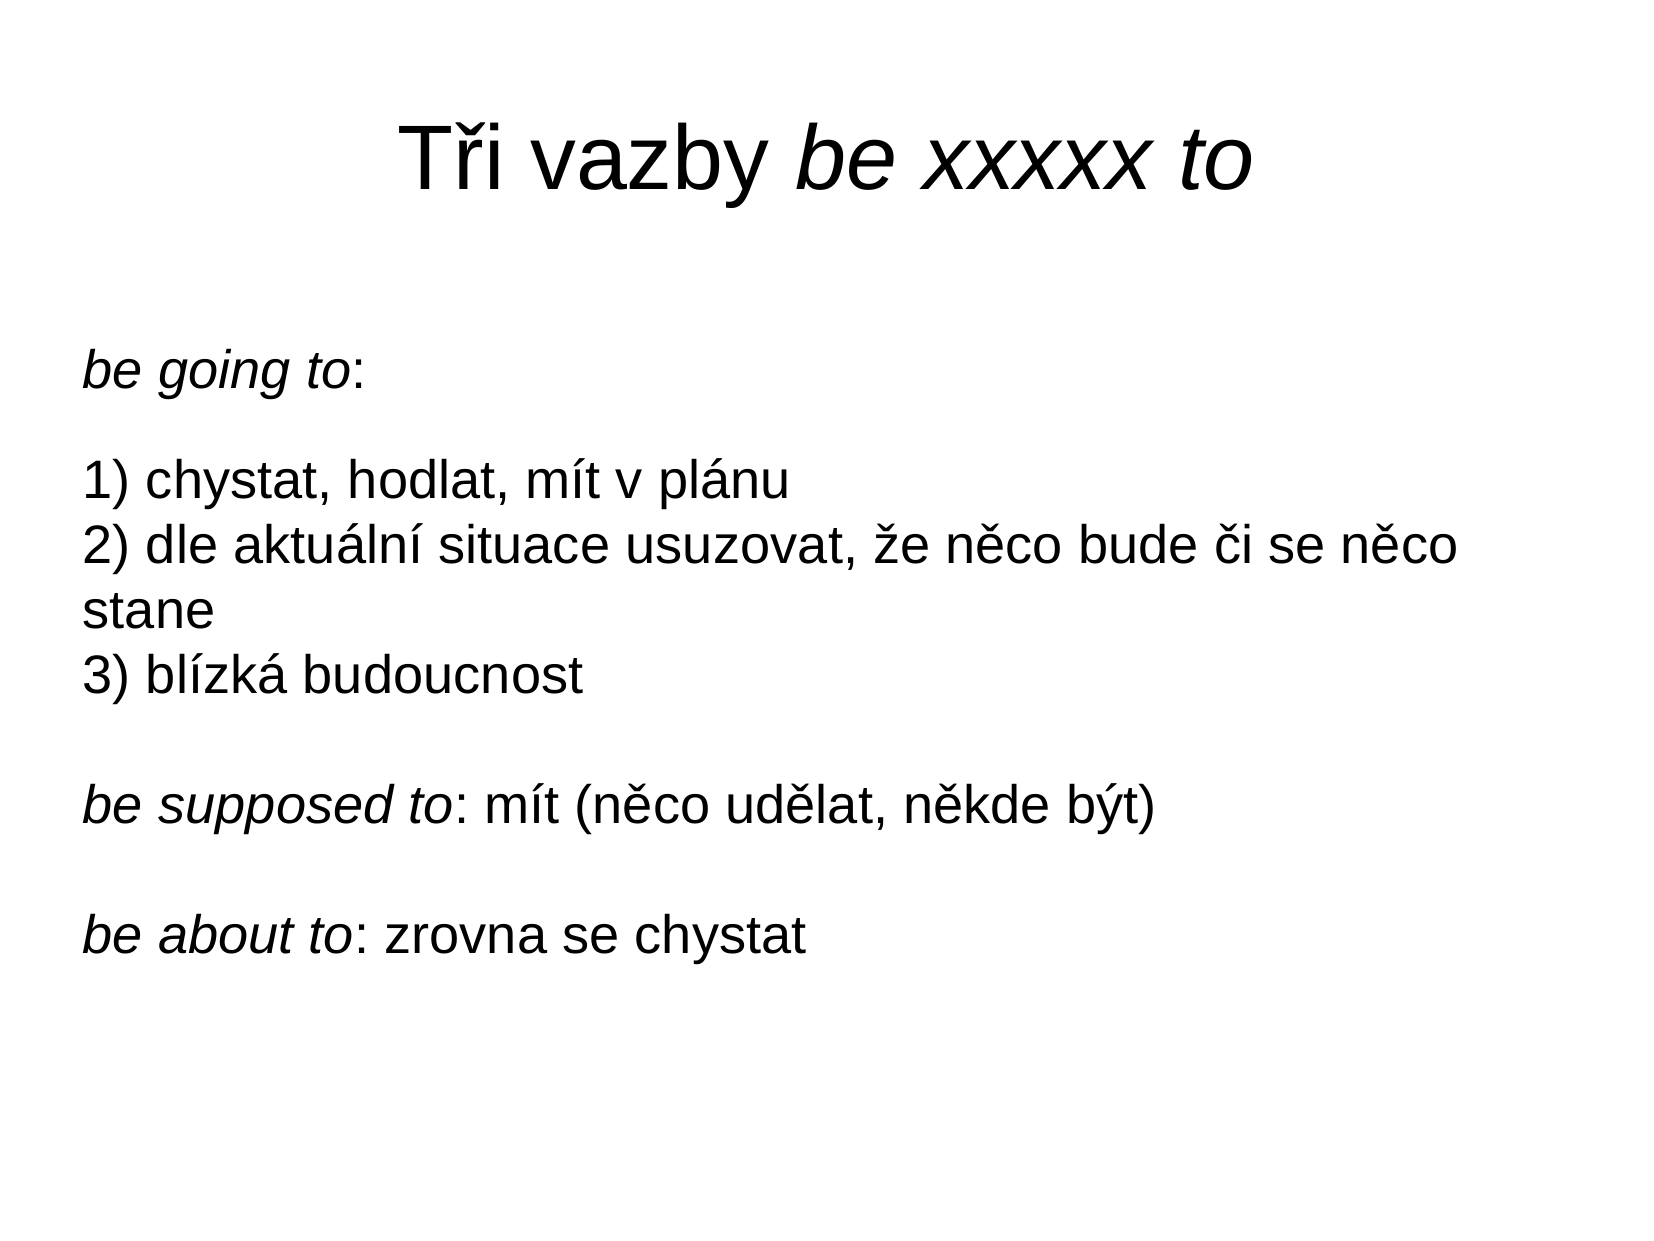

Tři vazby be xxxxx to
be going to:
1) chystat, hodlat, mít v plánu
2) dle aktuální situace usuzovat, že něco bude či se něco stane
3) blízká budoucnost
be supposed to: mít (něco udělat, někde být)
be about to: zrovna se chystat